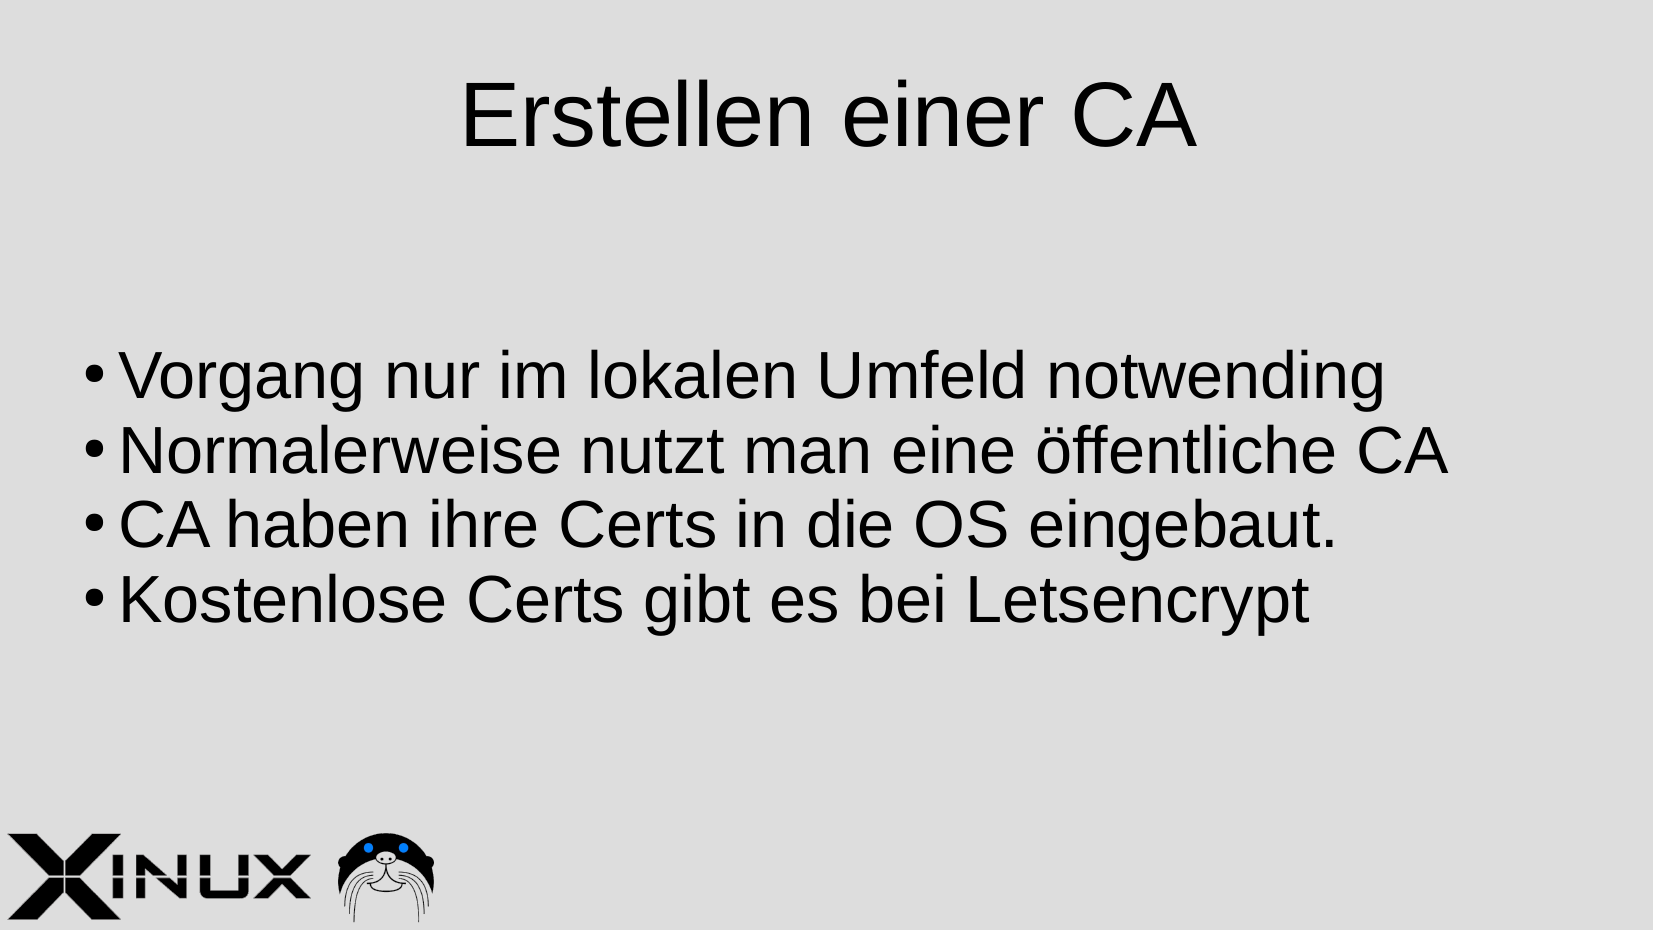

# Erstellen einer CA
Vorgang nur im lokalen Umfeld notwending
Normalerweise nutzt man eine öffentliche CA
CA haben ihre Certs in die OS eingebaut.
Kostenlose Certs gibt es bei Letsencrypt